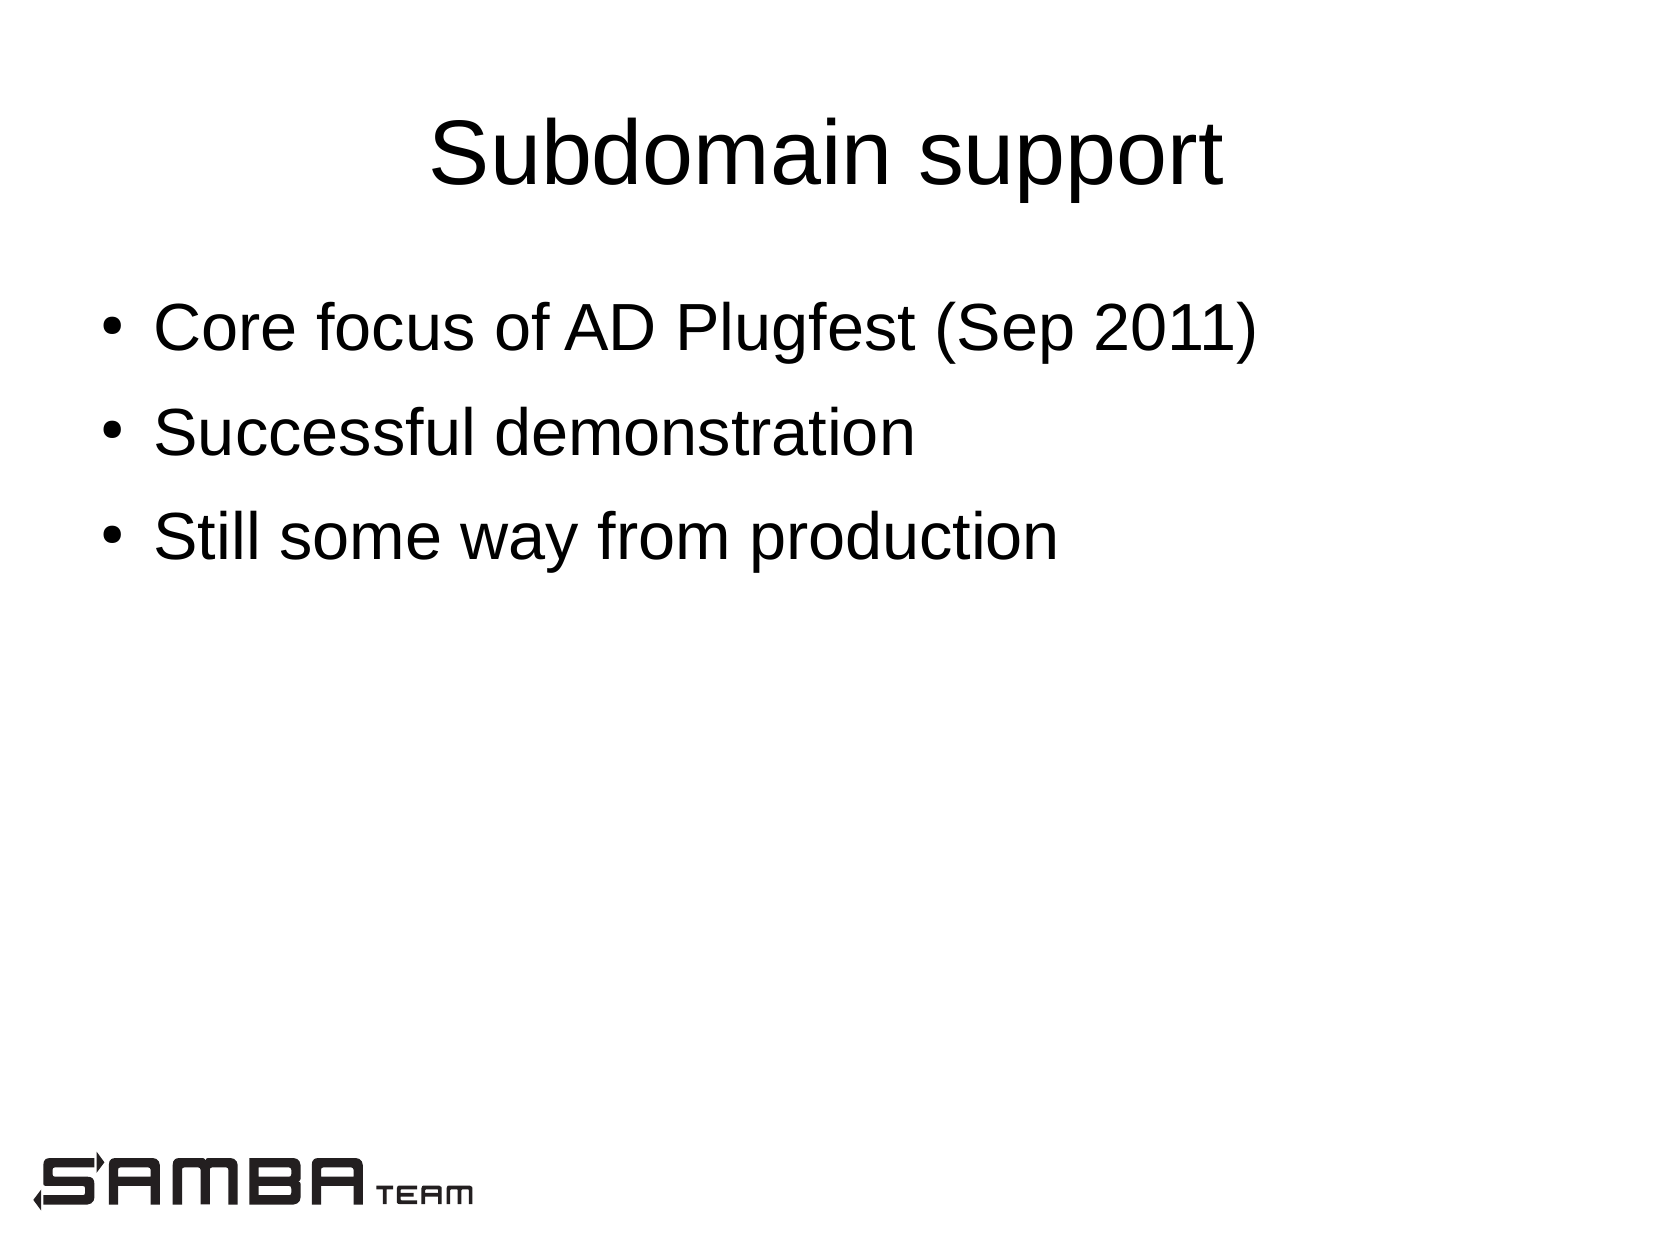

# Subdomain support
Core focus of AD Plugfest (Sep 2011)
Successful demonstration
Still some way from production